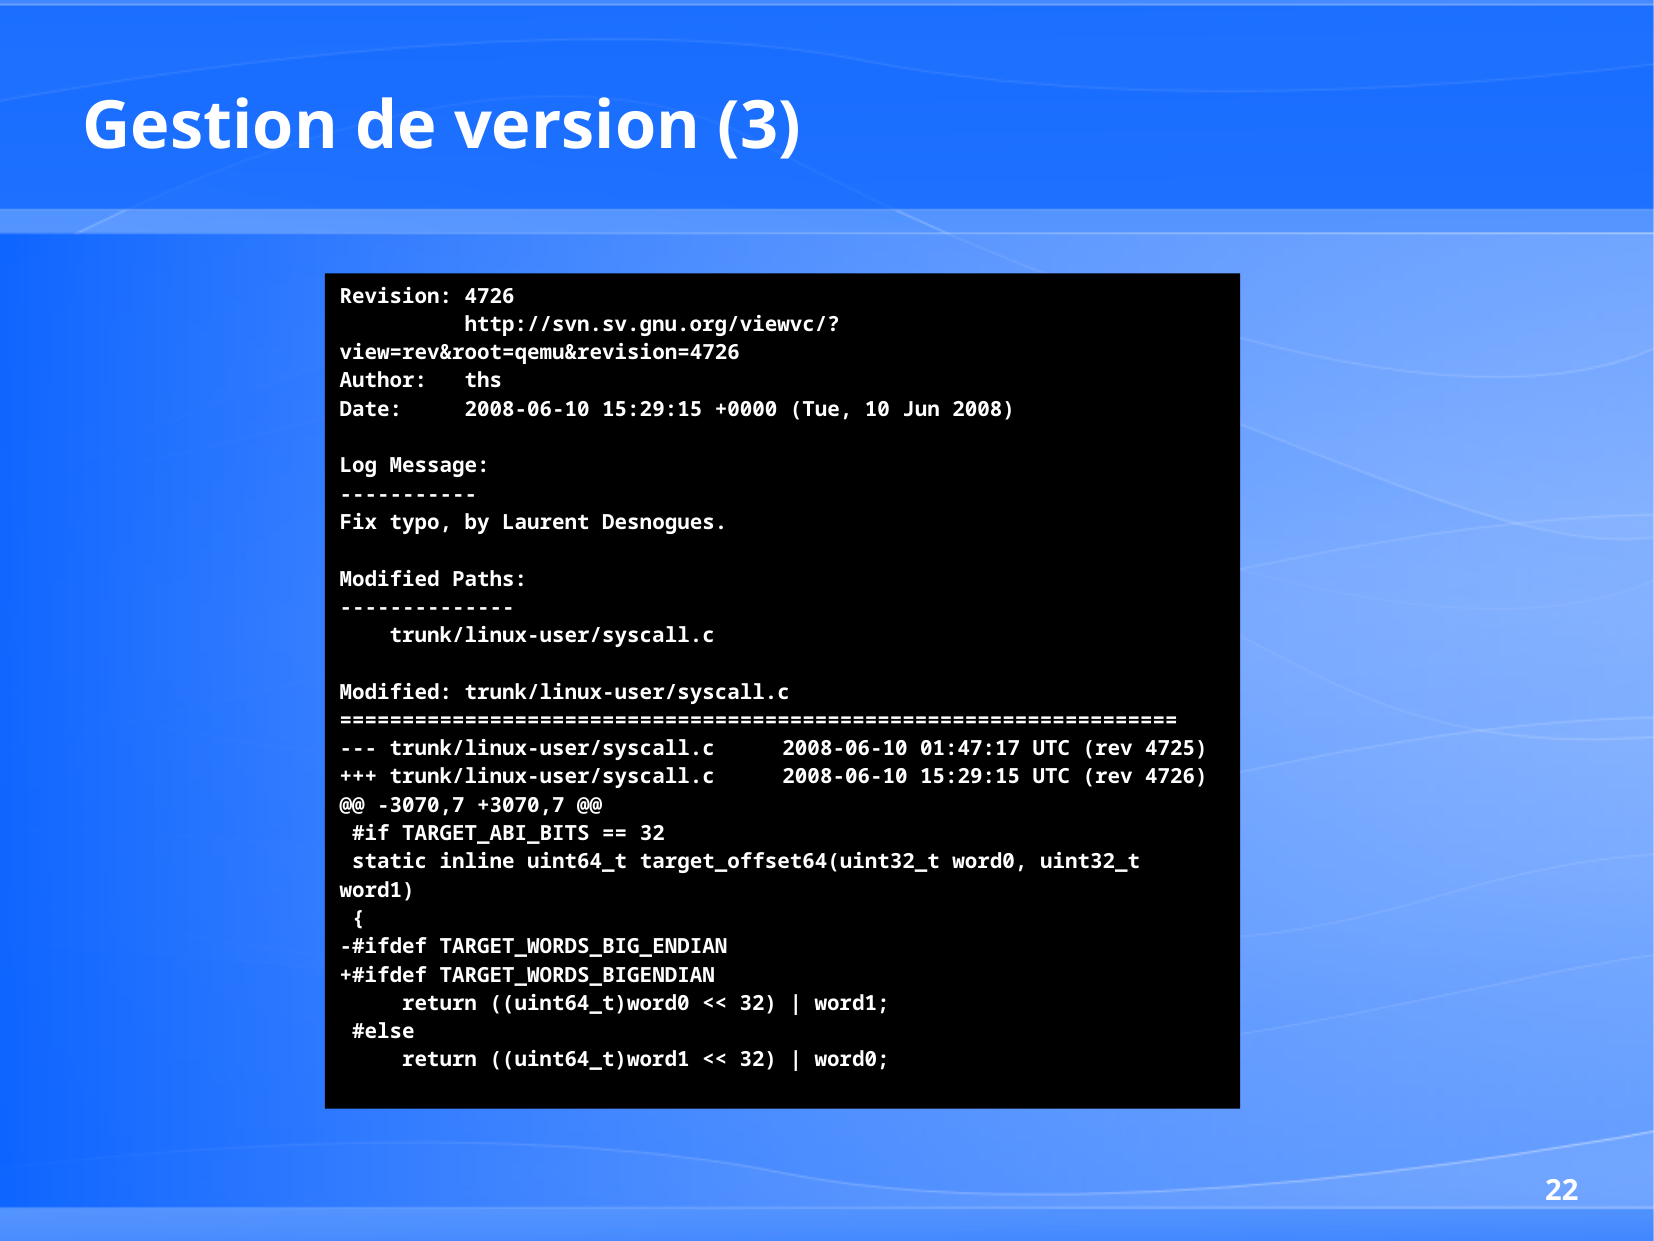

# Gestion de version (3)
Revision: 4726
 http://svn.sv.gnu.org/viewvc/?view=rev&root=qemu&revision=4726
Author: ths
Date: 2008-06-10 15:29:15 +0000 (Tue, 10 Jun 2008)
Log Message:
-----------
Fix typo, by Laurent Desnogues.
Modified Paths:
--------------
 trunk/linux-user/syscall.c
Modified: trunk/linux-user/syscall.c
===================================================================
--- trunk/linux-user/syscall.c	2008-06-10 01:47:17 UTC (rev 4725)
+++ trunk/linux-user/syscall.c	2008-06-10 15:29:15 UTC (rev 4726)
@@ -3070,7 +3070,7 @@
 #if TARGET_ABI_BITS == 32
 static inline uint64_t target_offset64(uint32_t word0, uint32_t word1)
 {
-#ifdef TARGET_WORDS_BIG_ENDIAN
+#ifdef TARGET_WORDS_BIGENDIAN
 return ((uint64_t)word0 << 32) | word1;
 #else
 return ((uint64_t)word1 << 32) | word0;
22